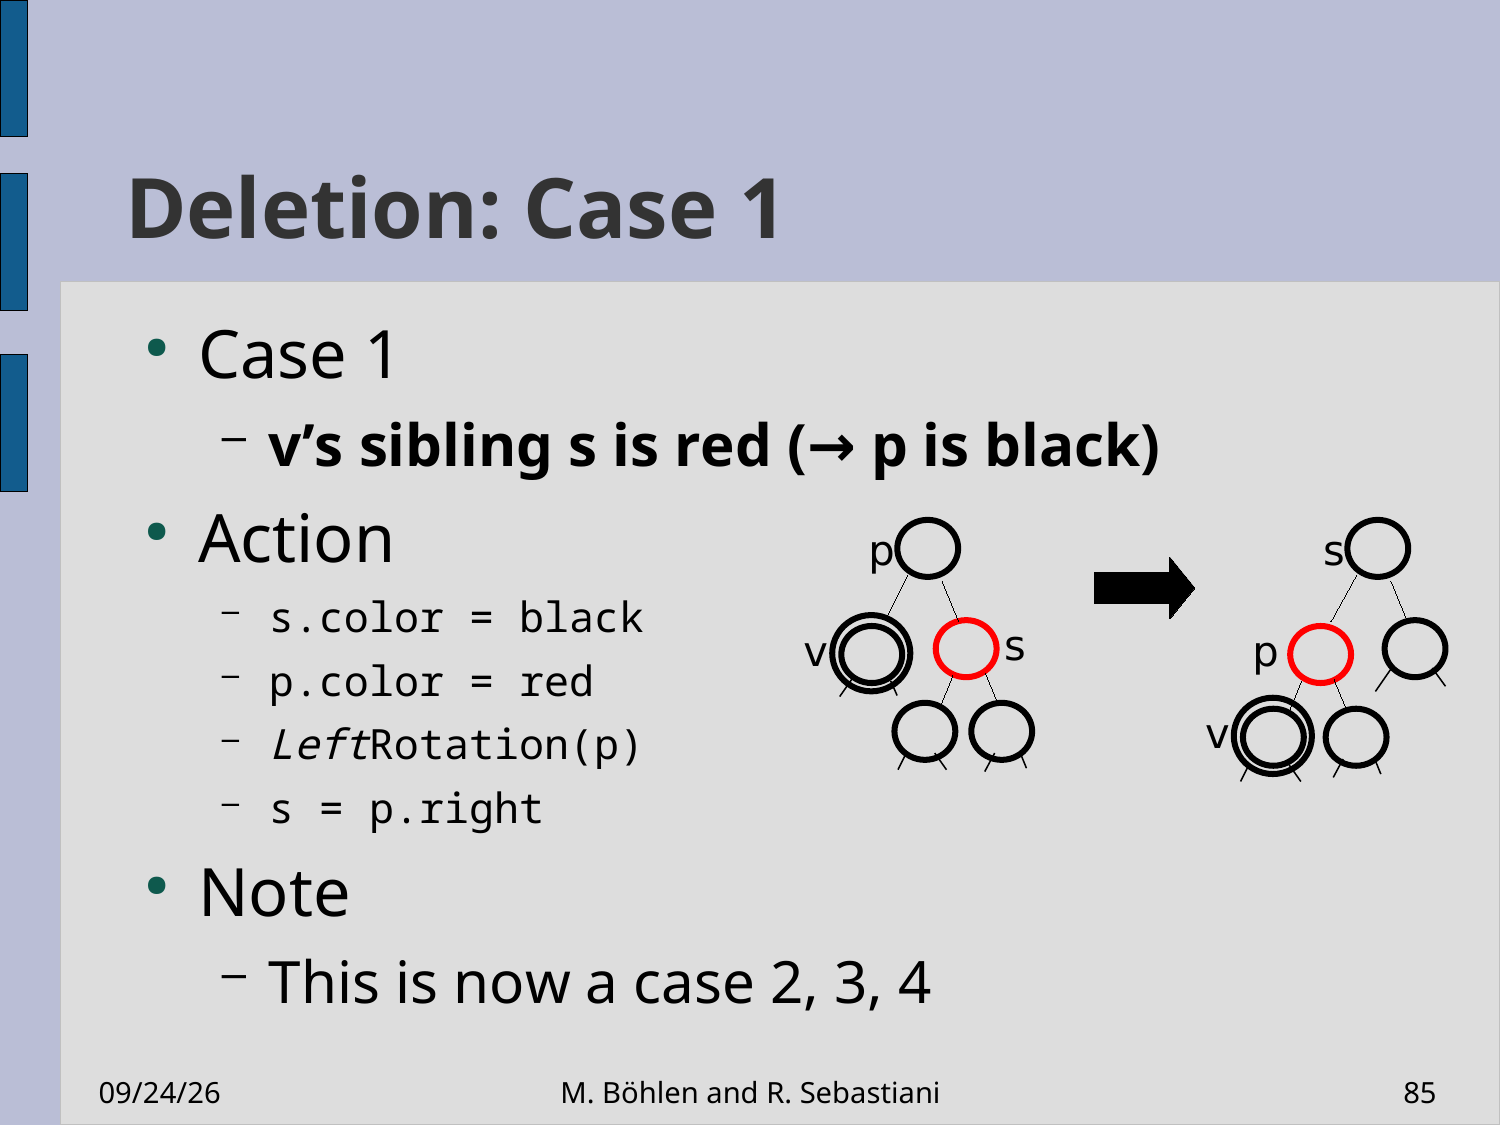

# Deletion: Case 1
Case 1
v’s sibling s is red (→ p is black)
Action
s.color = black
p.color = red
LeftRotation(p)
s = p.right
Note
This is now a case 2, 3, 4
p
s
s
v
p
v
M. Böhlen and R. Sebastiani
85